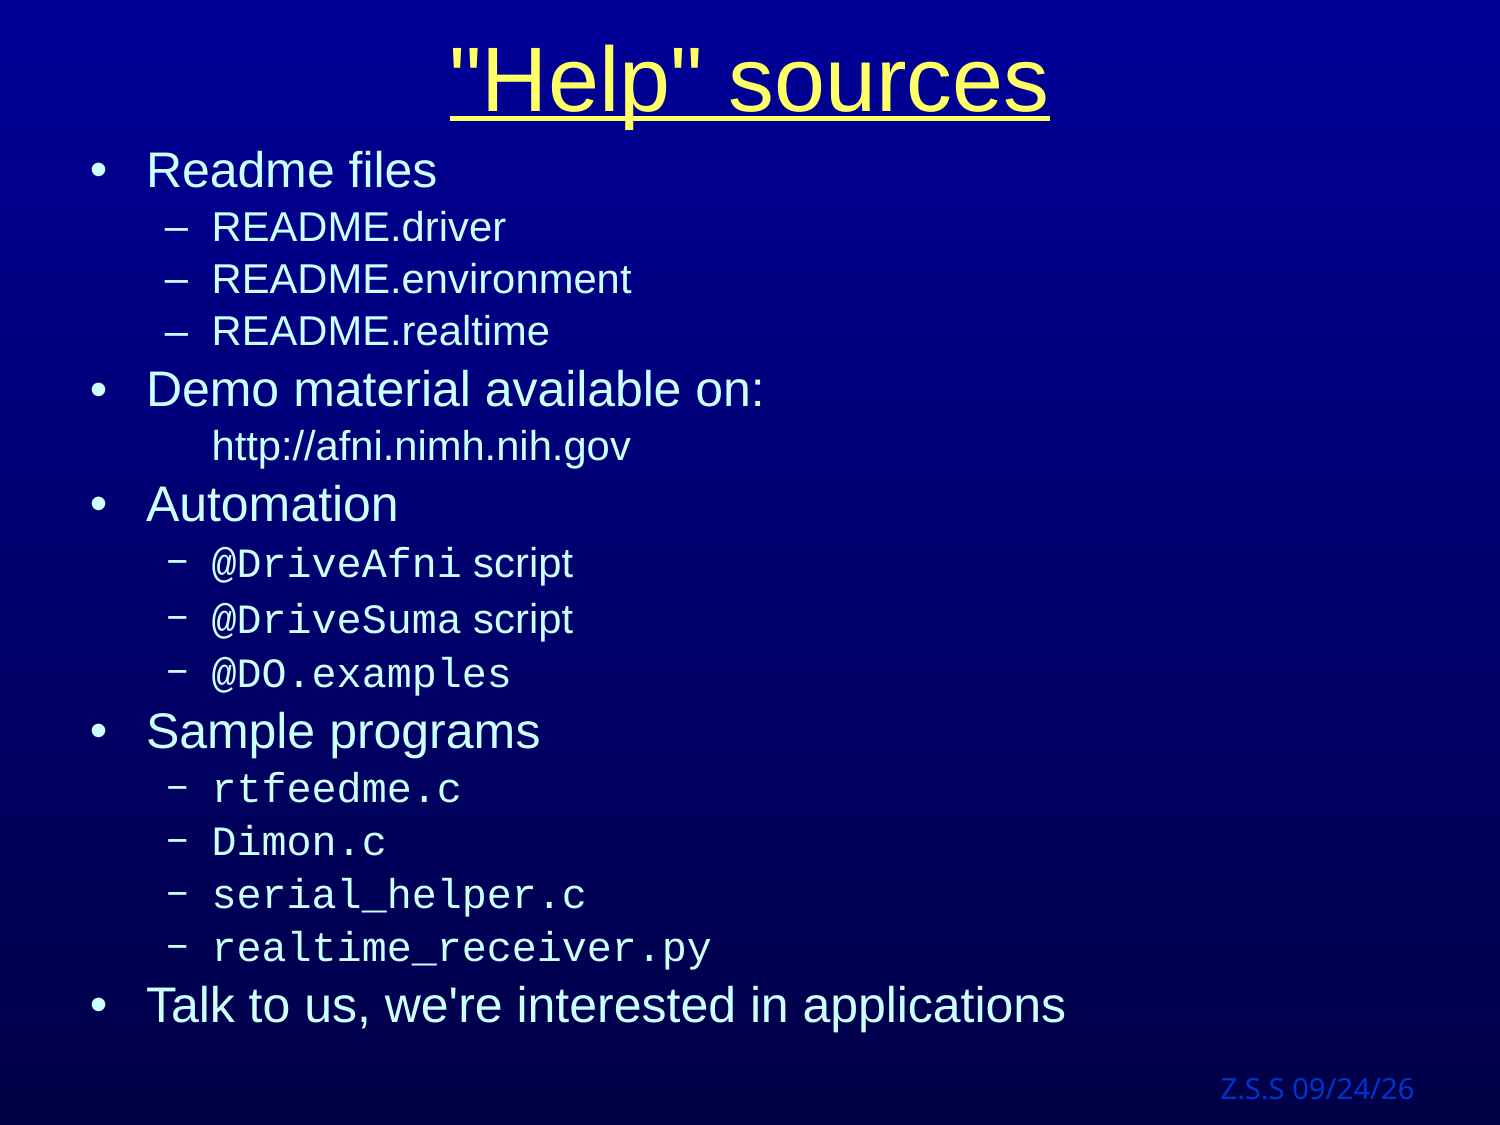

# "Help" sources
Readme files
README.driver
README.environment
README.realtime
Demo material available on:
	http://afni.nimh.nih.gov
Automation
@DriveAfni script
@DriveSuma script
@DO.examples
Sample programs
rtfeedme.c
Dimon.c
serial_helper.c
realtime_receiver.py
Talk to us, we're interested in applications